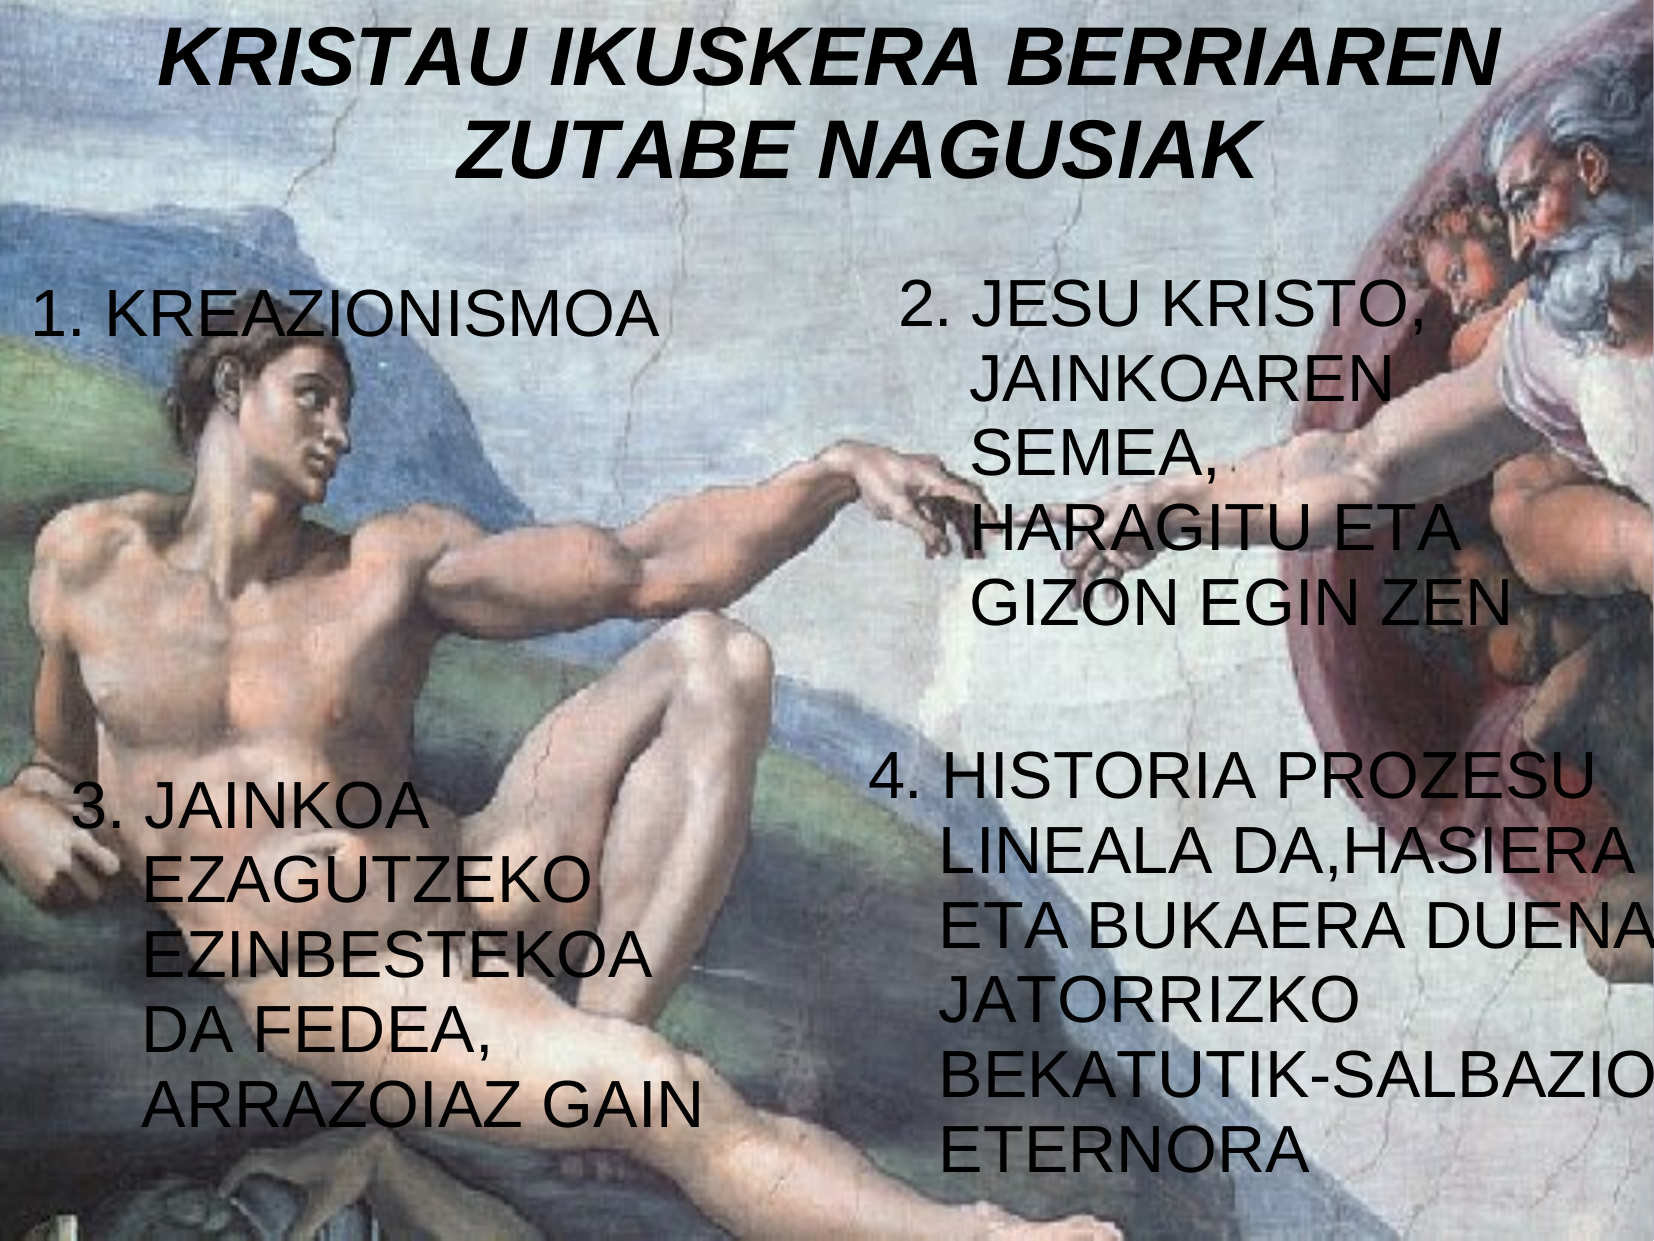

# KRISTAU IKUSKERA BERRIAREN ZUTABE NAGUSIAK
2. JESU KRISTO, JAINKOAREN SEMEA, HARAGITU ETA GIZON EGIN ZEN
 1. KREAZIONISMOA
4. HISTORIA PROZESU LINEALA DA,HASIERA ETA BUKAERA DUENA: JATORRIZKO BEKATUTIK-SALBAZIO ETERNORA
3. JAINKOA EZAGUTZEKO EZINBESTEKOA DA FEDEA, ARRAZOIAZ GAIN